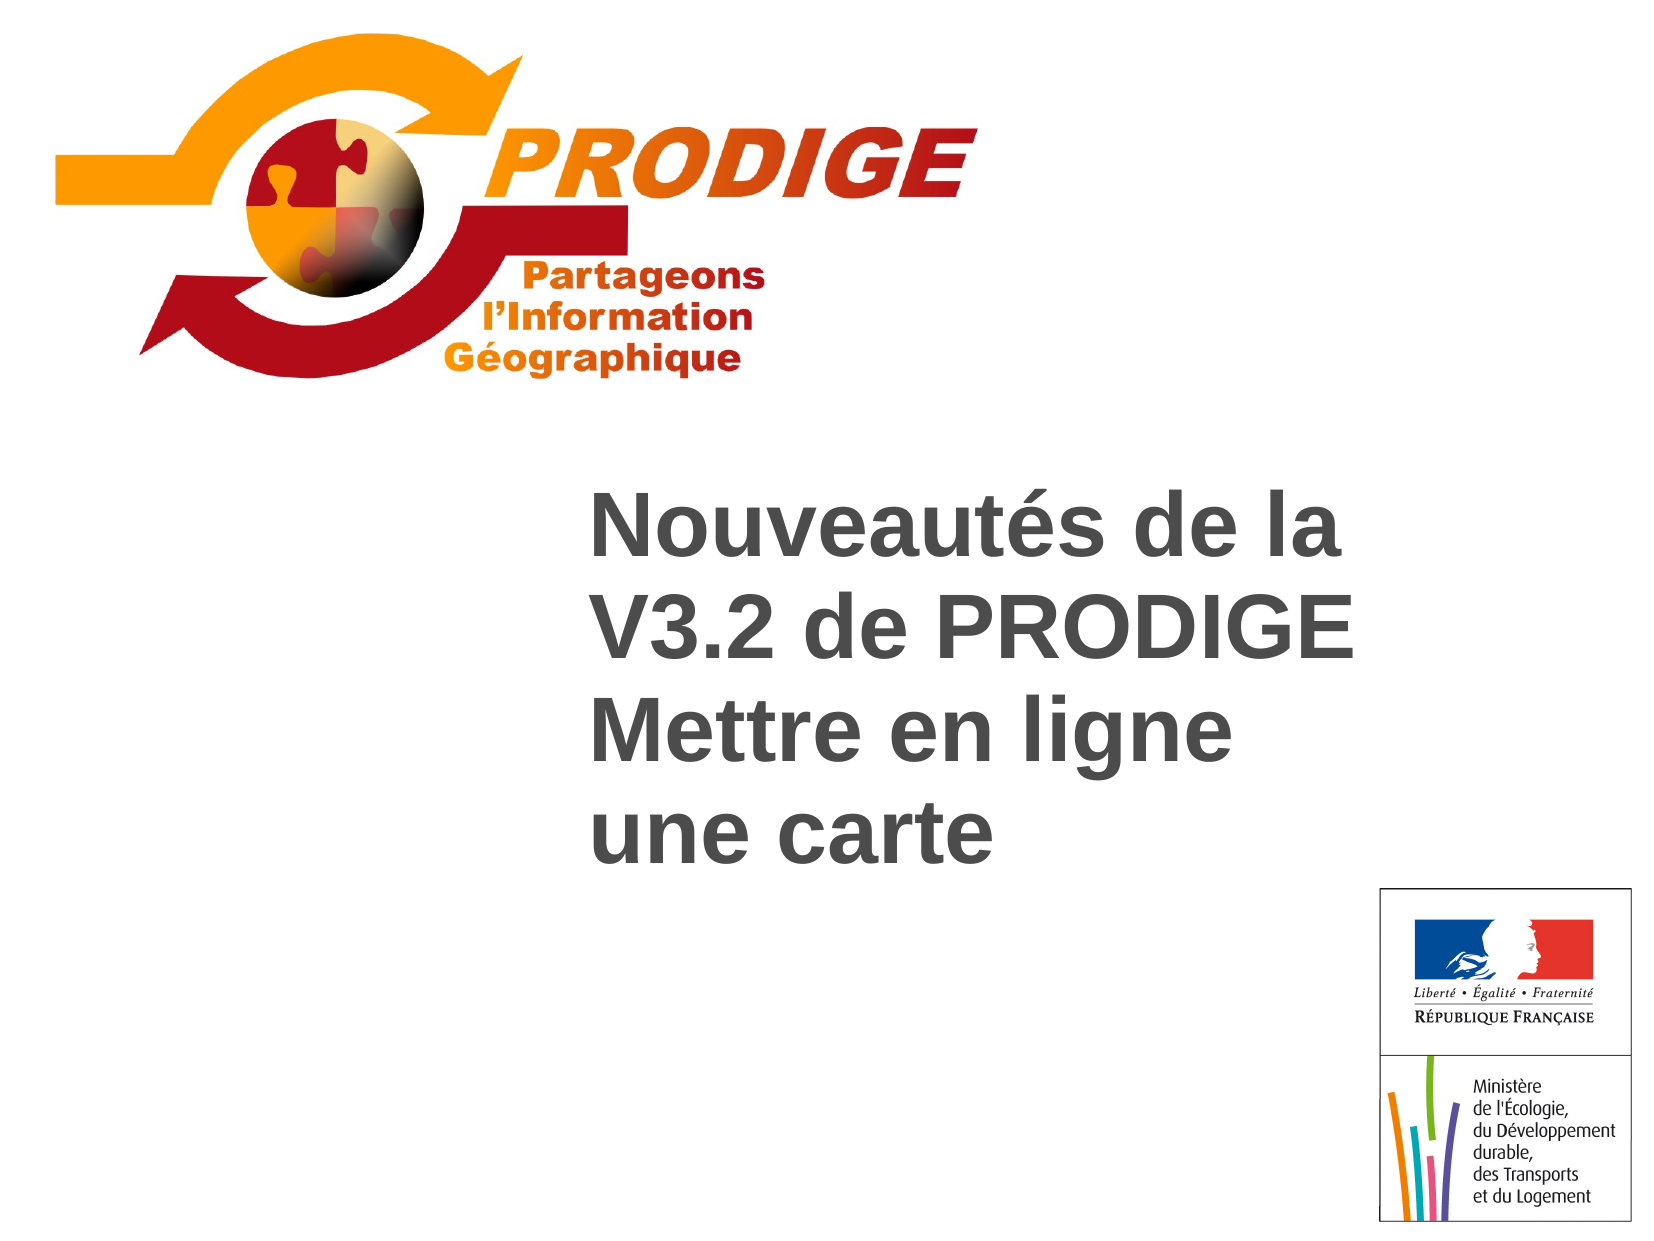

# Nouveautés de la V3.2 de PRODIGE Mettre en ligne une carte